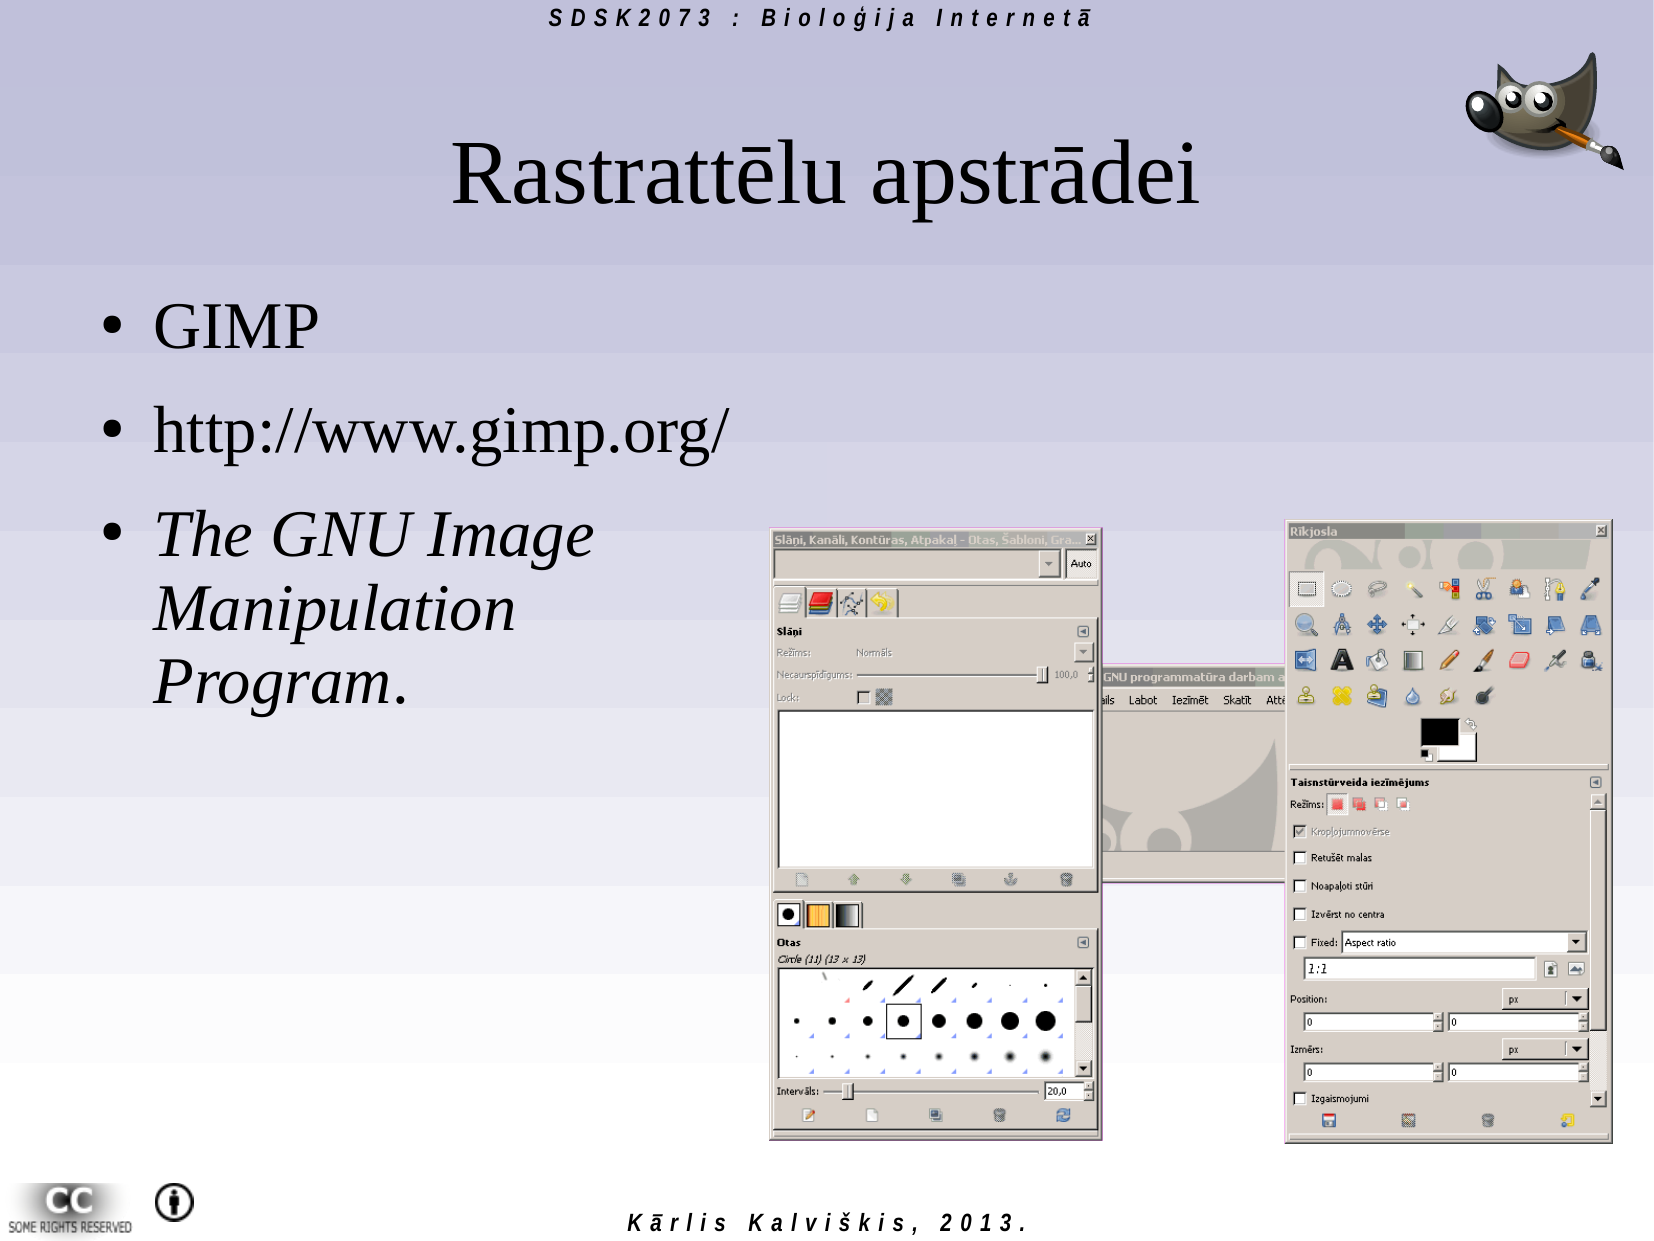

# Rastrattēlu apstrādei
GIMP
http://www.gimp.org/
The GNU Image Manipulation Program.